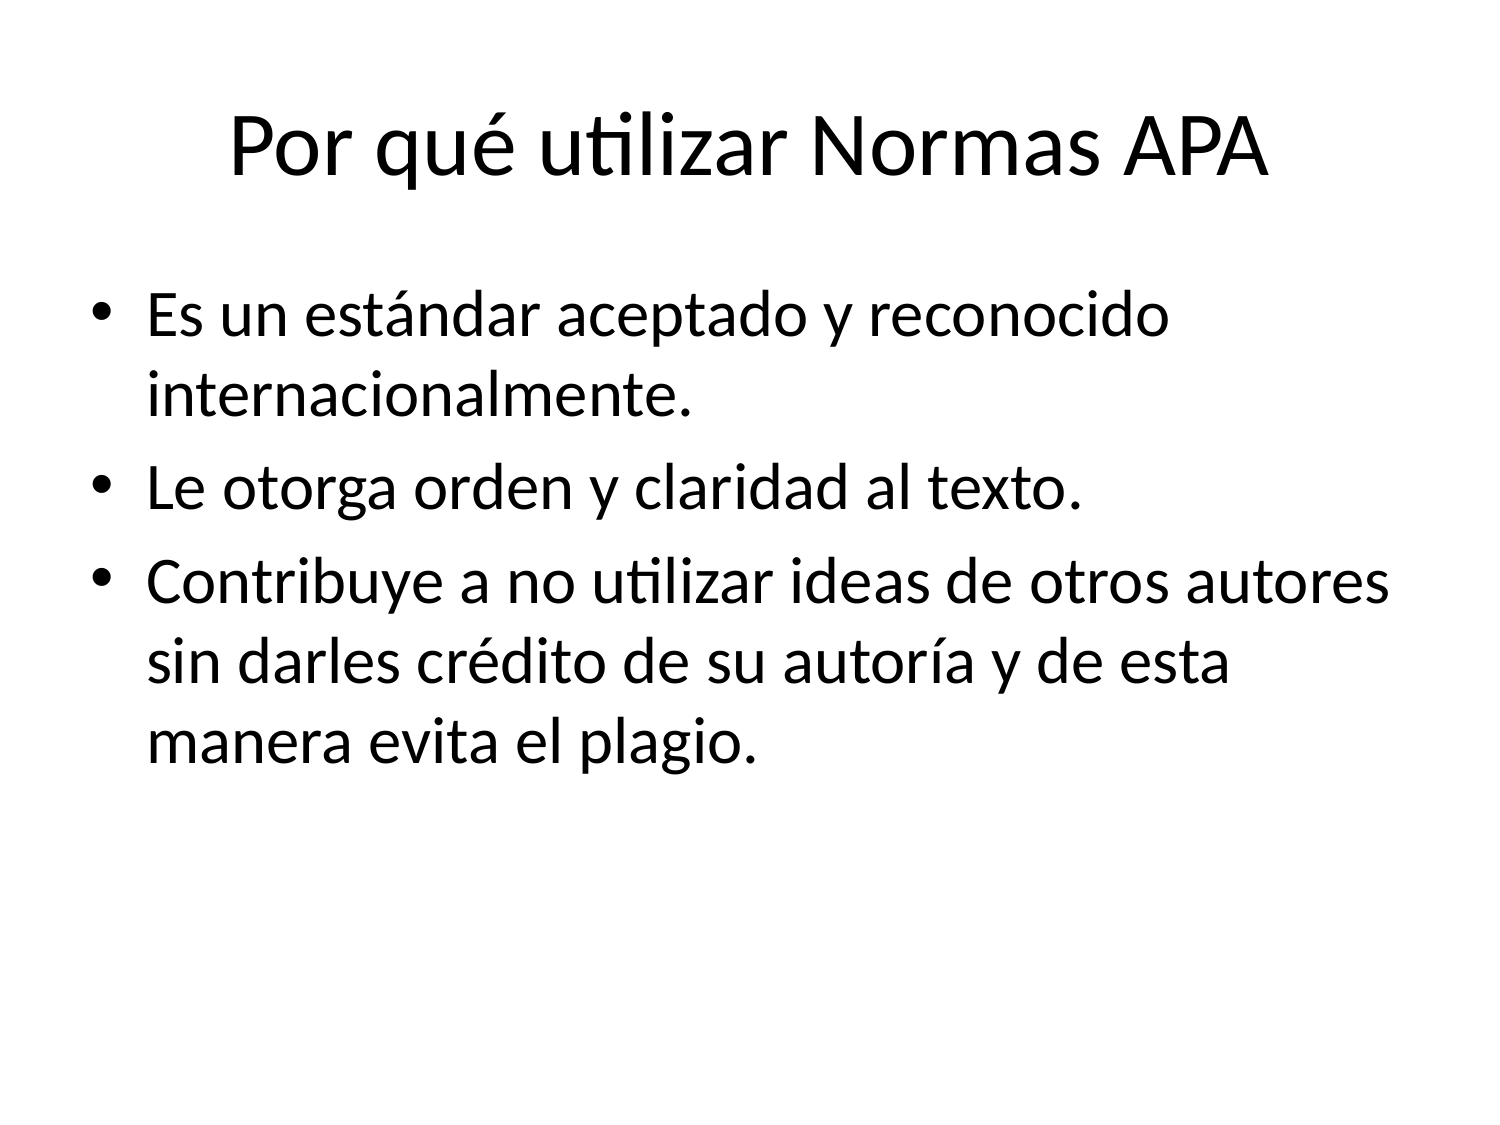

Por qué utilizar Normas APA
Es un estándar aceptado y reconocido internacionalmente.
Le otorga orden y claridad al texto.
Contribuye a no utilizar ideas de otros autores sin darles crédito de su autoría y de esta manera evita el plagio.